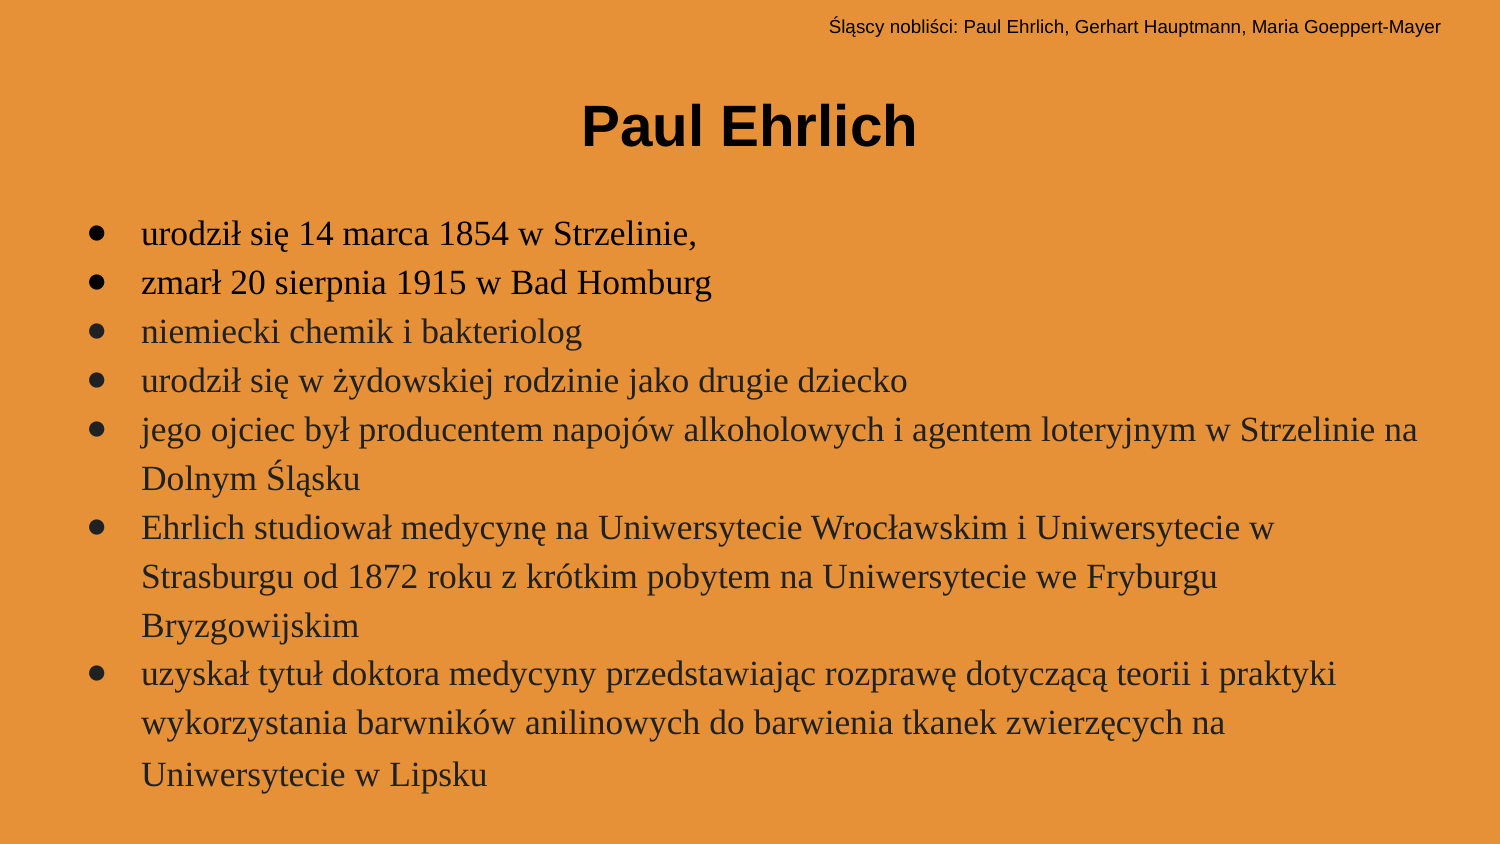

# Paul Ehrlich
urodził się 14 marca 1854 w Strzelinie,
zmarł 20 sierpnia 1915 w Bad Homburg
niemiecki chemik i bakteriolog
urodził się w żydowskiej rodzinie jako drugie dziecko
jego ojciec był producentem napojów alkoholowych i agentem loteryjnym w Strzelinie na Dolnym Śląsku
Ehrlich studiował medycynę na Uniwersytecie Wrocławskim i Uniwersytecie w Strasburgu od 1872 roku z krótkim pobytem na Uniwersytecie we Fryburgu Bryzgowijskim
uzyskał tytuł doktora medycyny przedstawiając rozprawę dotyczącą teorii i praktyki wykorzystania barwników anilinowych do barwienia tkanek zwierzęcych na Uniwersytecie w Lipsku